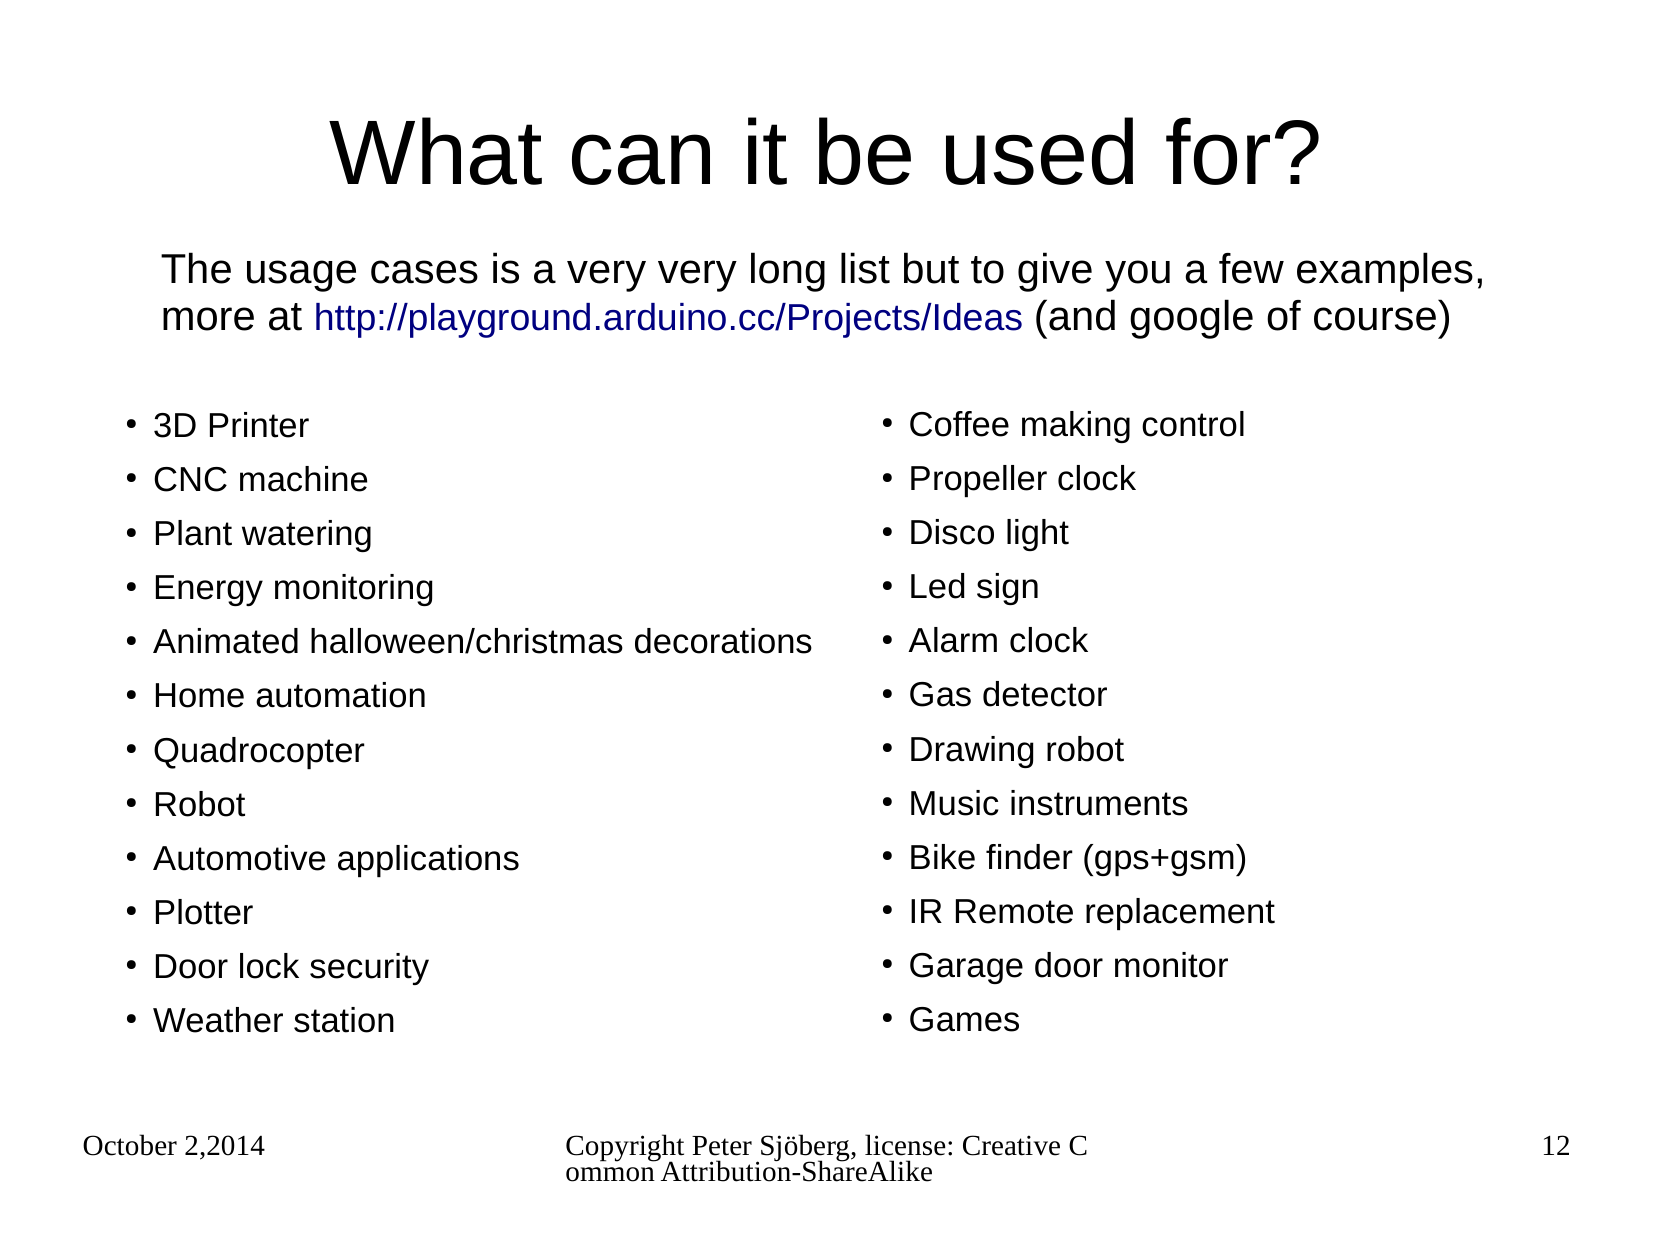

# What can it be used for?
The usage cases is a very very long list but to give you a few examples, more at http://playground.arduino.cc/Projects/Ideas (and google of course)
Coffee making control
Propeller clock
Disco light
Led sign
Alarm clock
Gas detector
Drawing robot
Music instruments
Bike finder (gps+gsm)
IR Remote replacement
Garage door monitor
Games
3D Printer
CNC machine
Plant watering
Energy monitoring
Animated halloween/christmas decorations
Home automation
Quadrocopter
Robot
Automotive applications
Plotter
Door lock security
Weather station
October 2,2014
Copyright Peter Sjöberg, license: Creative Common Attribution-ShareAlike
12